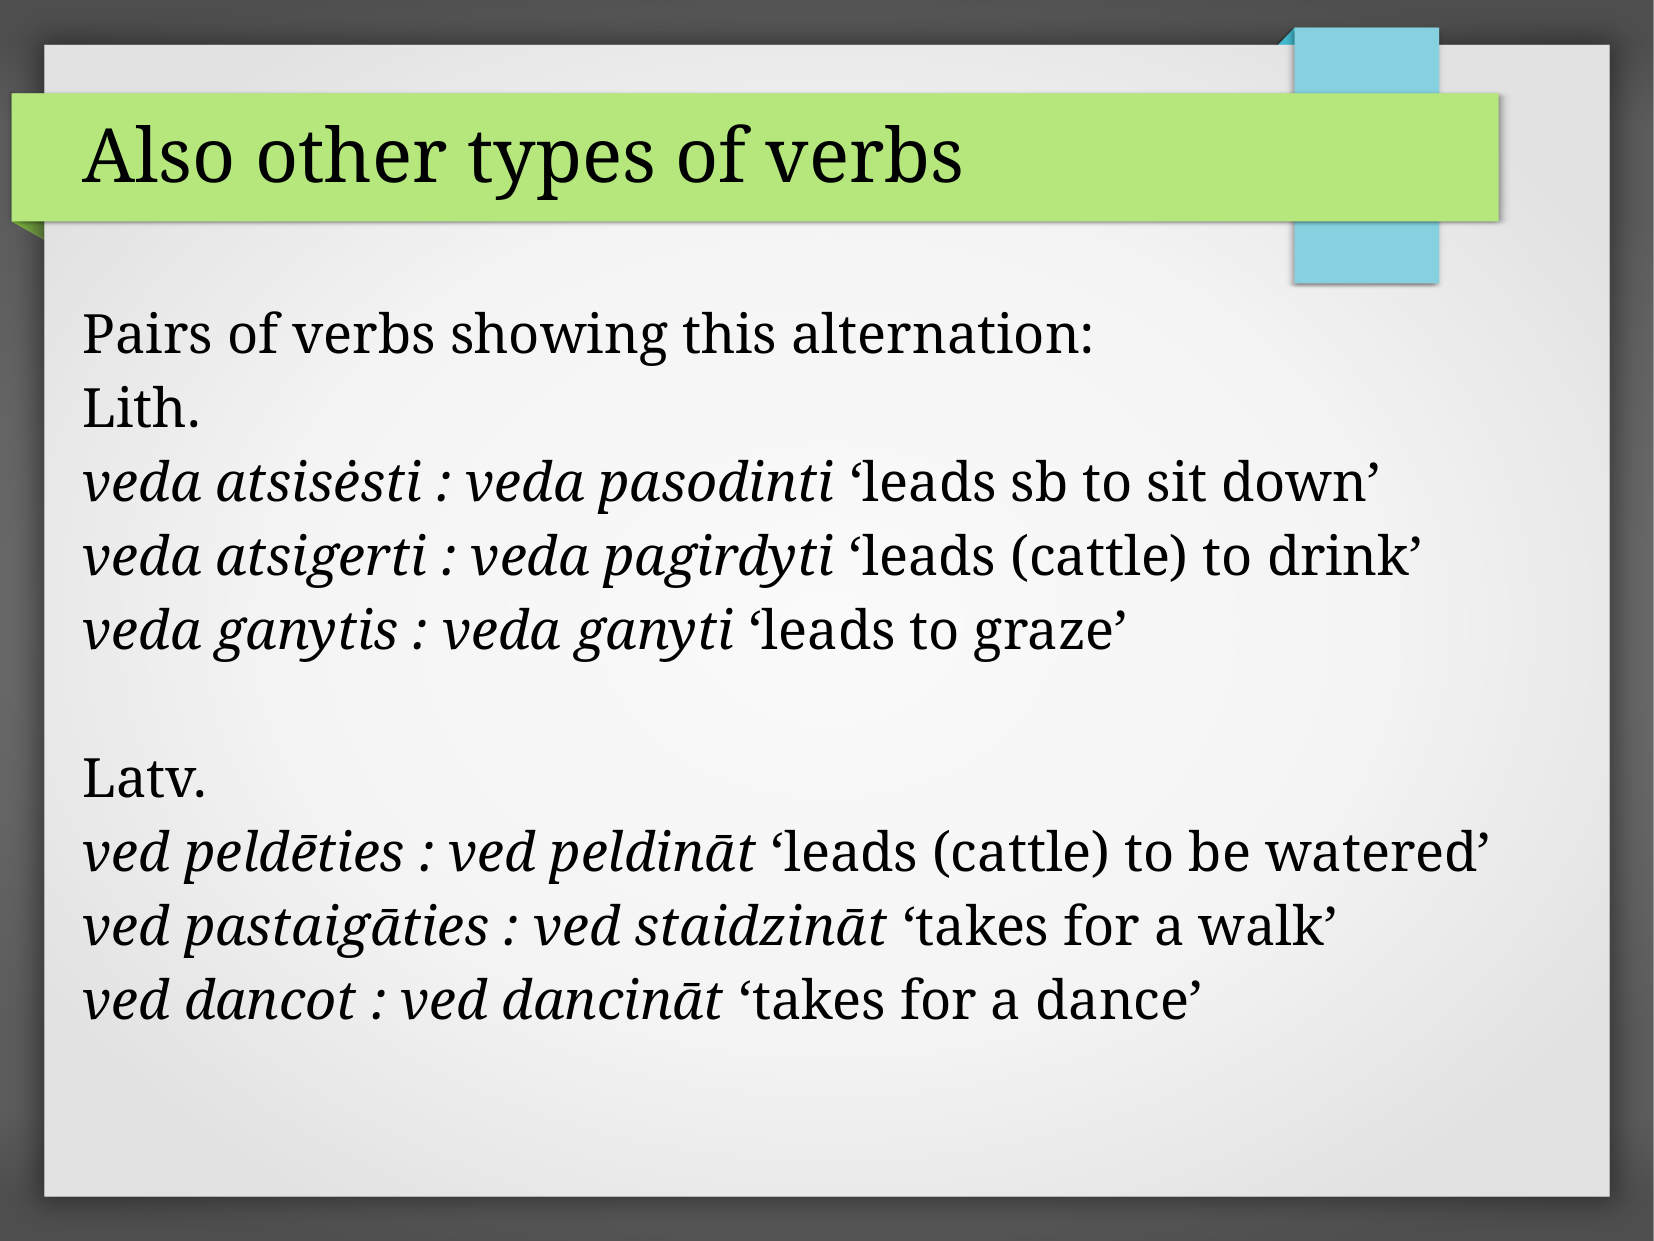

# Also other types of verbs
Pairs of verbs showing this alternation:
Lith.
veda atsisėsti : veda pasodinti ‘leads sb to sit down’
veda atsigerti : veda pagirdyti ‘leads (cattle) to drink’
veda ganytis : veda ganyti ‘leads to graze’
Latv.
ved peldēties : ved peldināt ‘leads (cattle) to be watered’
ved pastaigāties : ved staidzināt ‘takes for a walk’
ved dancot : ved dancināt ‘takes for a dance’